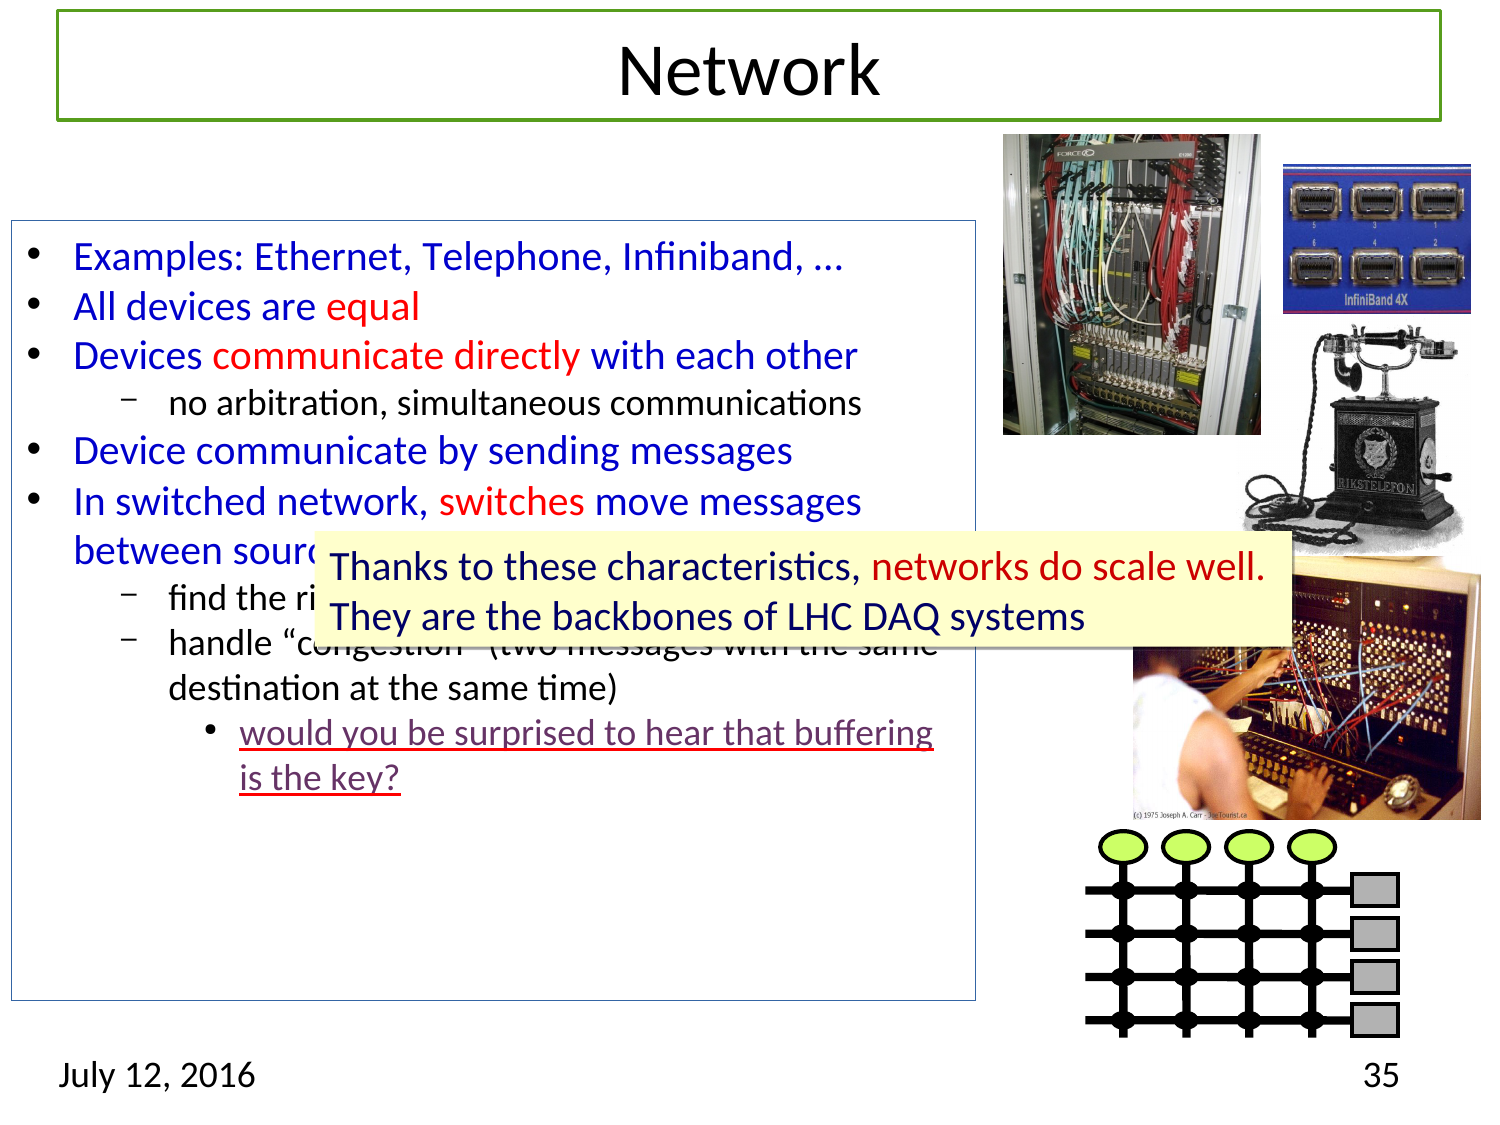

# Network
Examples: Ethernet, Telephone, Infiniband, …
All devices are equal
Devices communicate directly with each other
no arbitration, simultaneous communications
Device communicate by sending messages
In switched network, switches move messages between sources and destinations
find the right path
handle “congestion” (two messages with the same destination at the same time)
would you be surprised to hear that buffering is the key?
Thanks to these characteristics, networks do scale well. They are the backbones of LHC DAQ systems
35